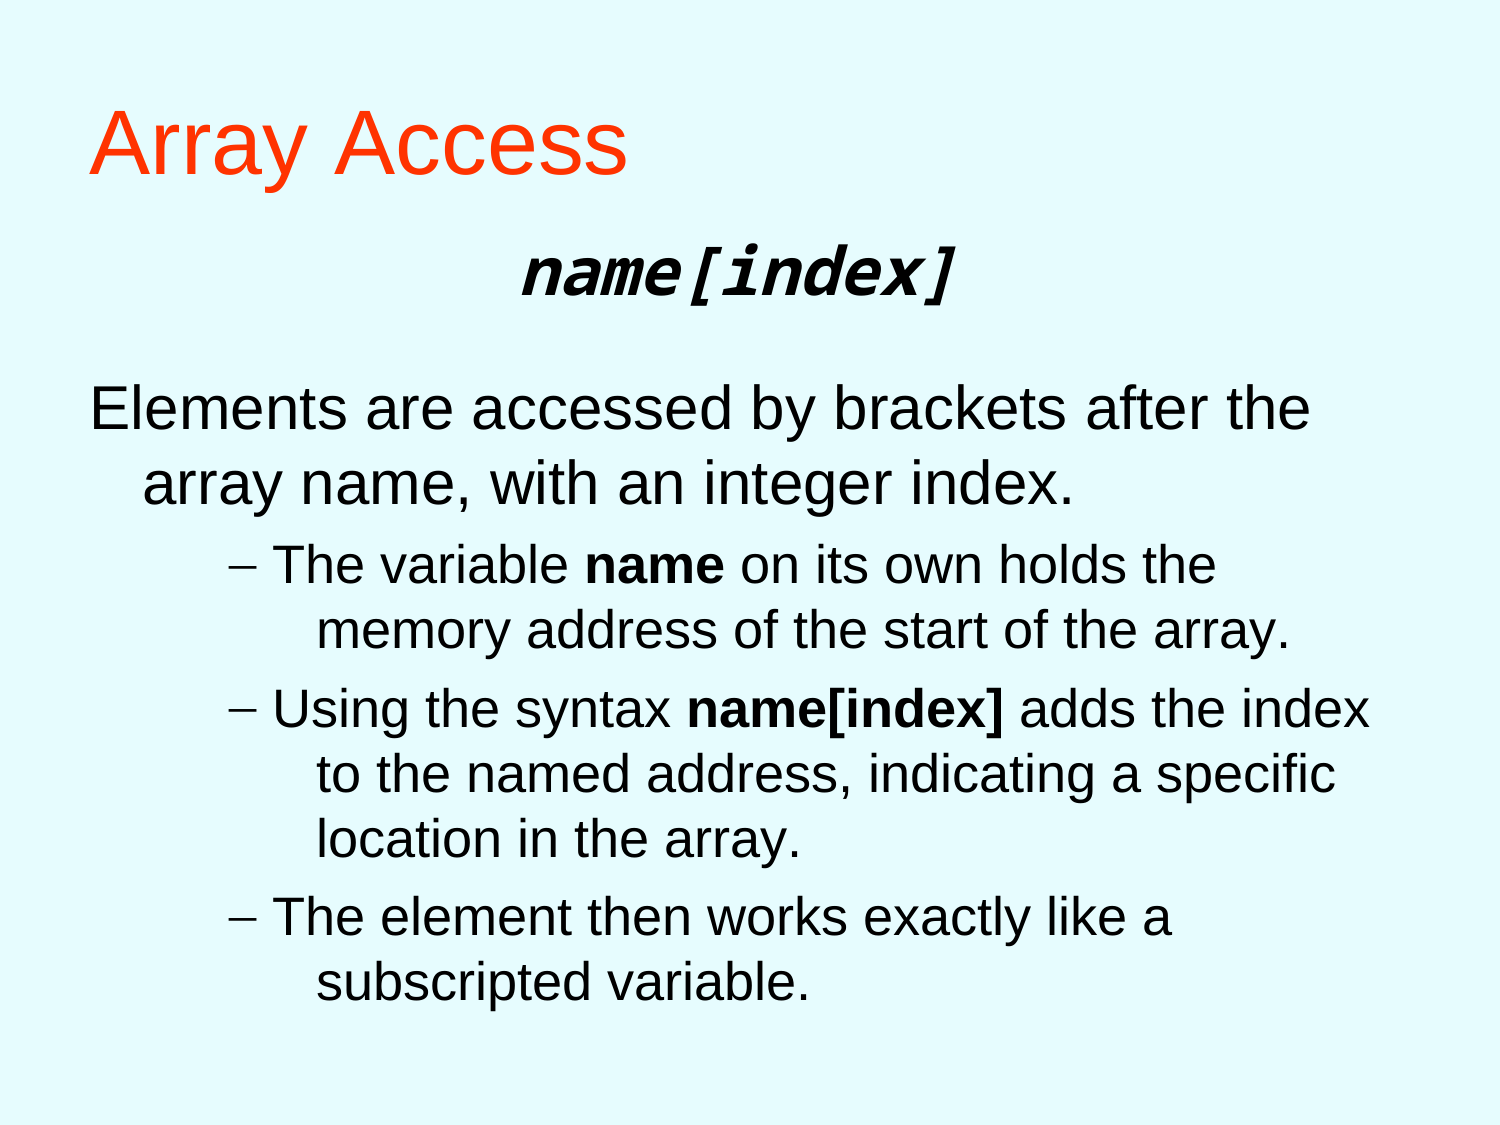

# Array Access
name[index]
Elements are accessed by brackets after the array name, with an integer index.
The variable name on its own holds the memory address of the start of the array.
Using the syntax name[index] adds the index to the named address, indicating a specific location in the array.
The element then works exactly like a subscripted variable.